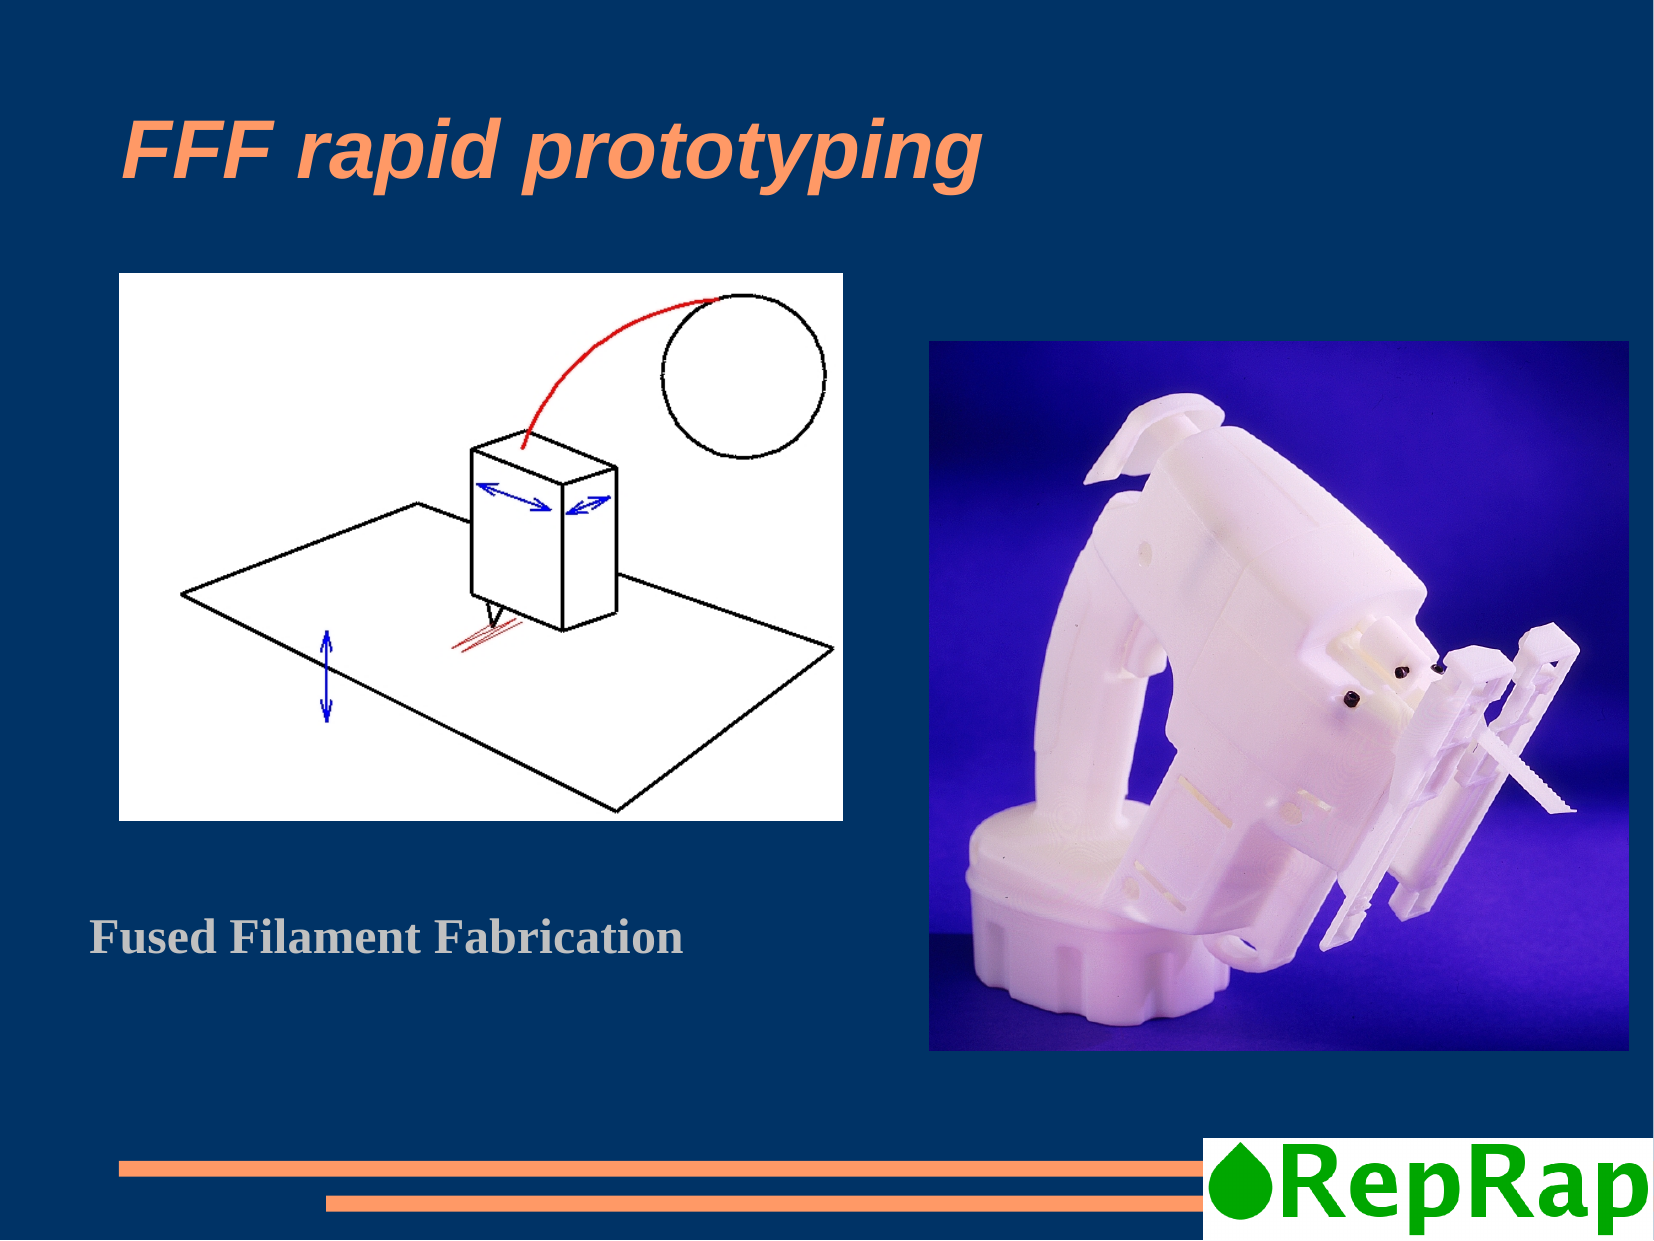

# FFF rapid prototyping
Fused Filament Fabrication